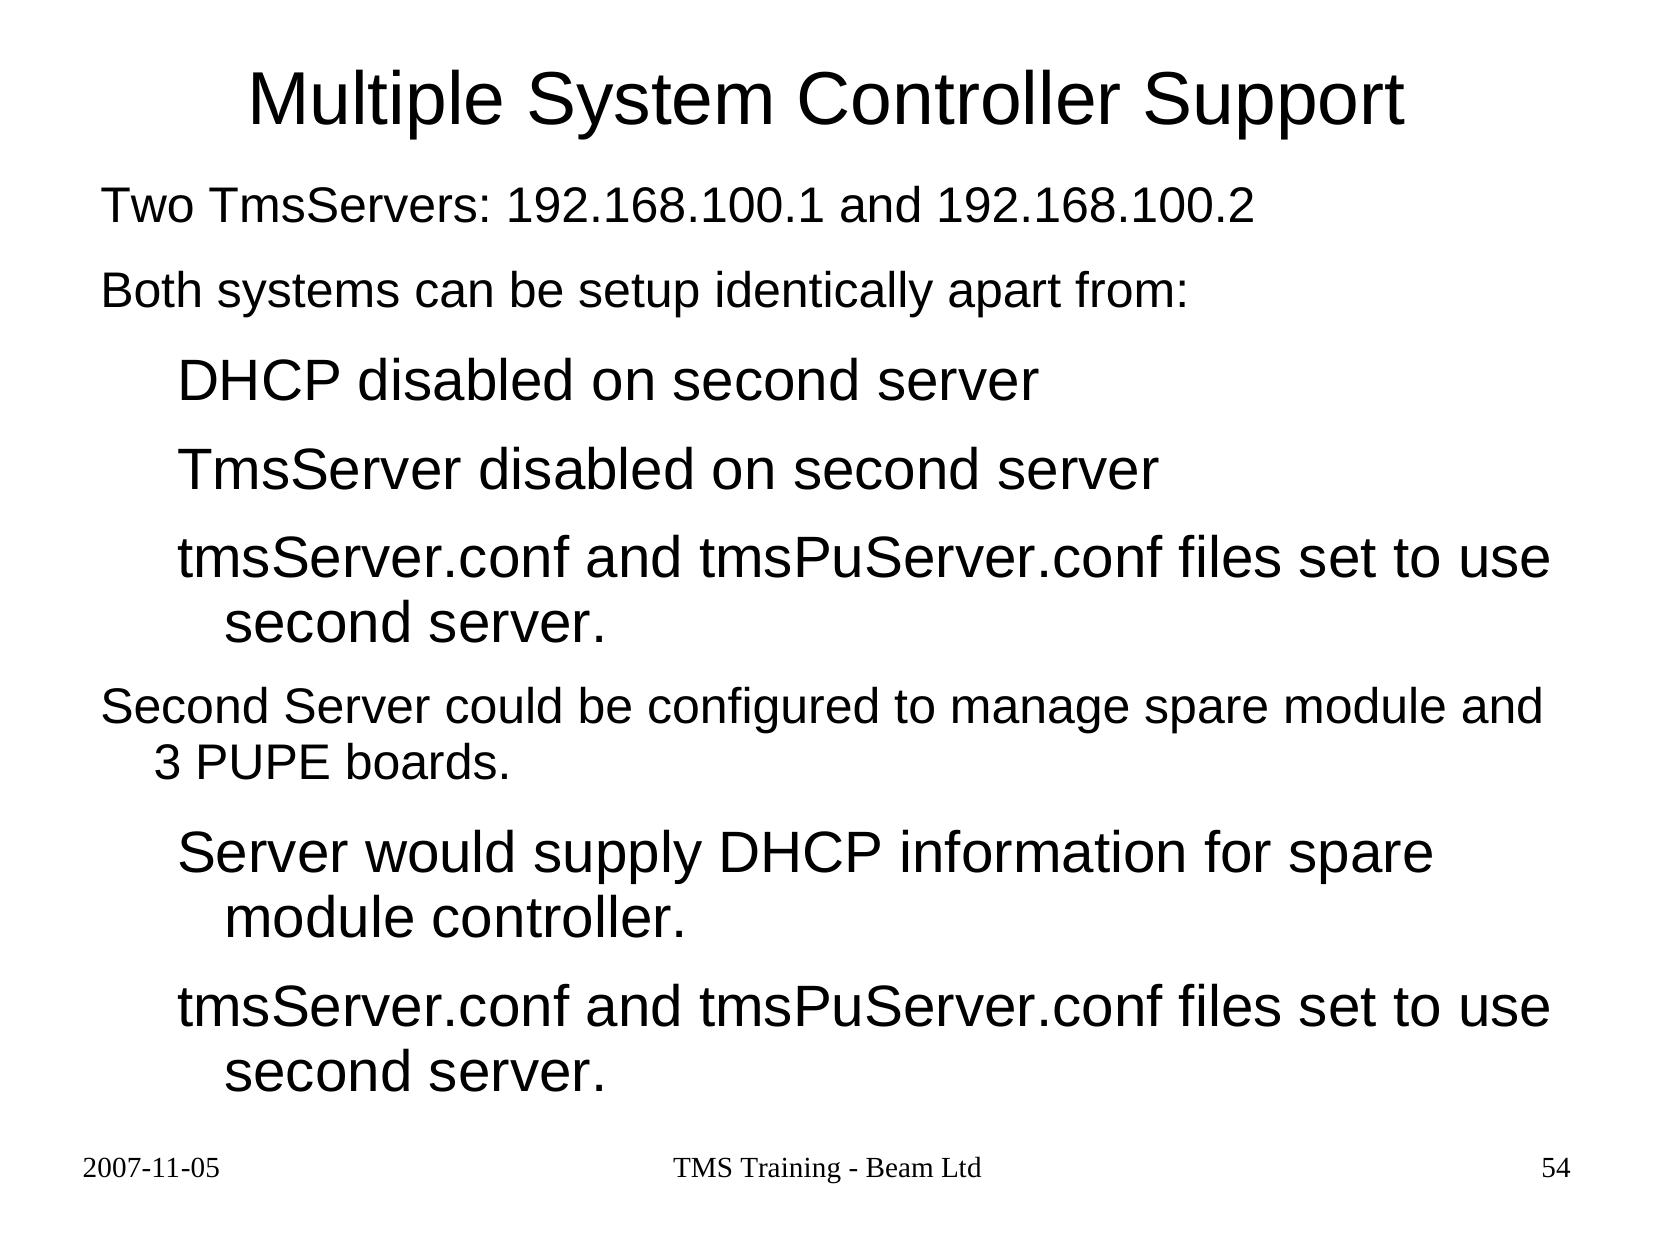

# Multiple System Controller Support
Two TmsServers: 192.168.100.1 and 192.168.100.2
Both systems can be setup identically apart from:
DHCP disabled on second server
TmsServer disabled on second server
tmsServer.conf and tmsPuServer.conf files set to use second server.
Second Server could be configured to manage spare module and 3 PUPE boards.
Server would supply DHCP information for spare module controller.
tmsServer.conf and tmsPuServer.conf files set to use second server.
54